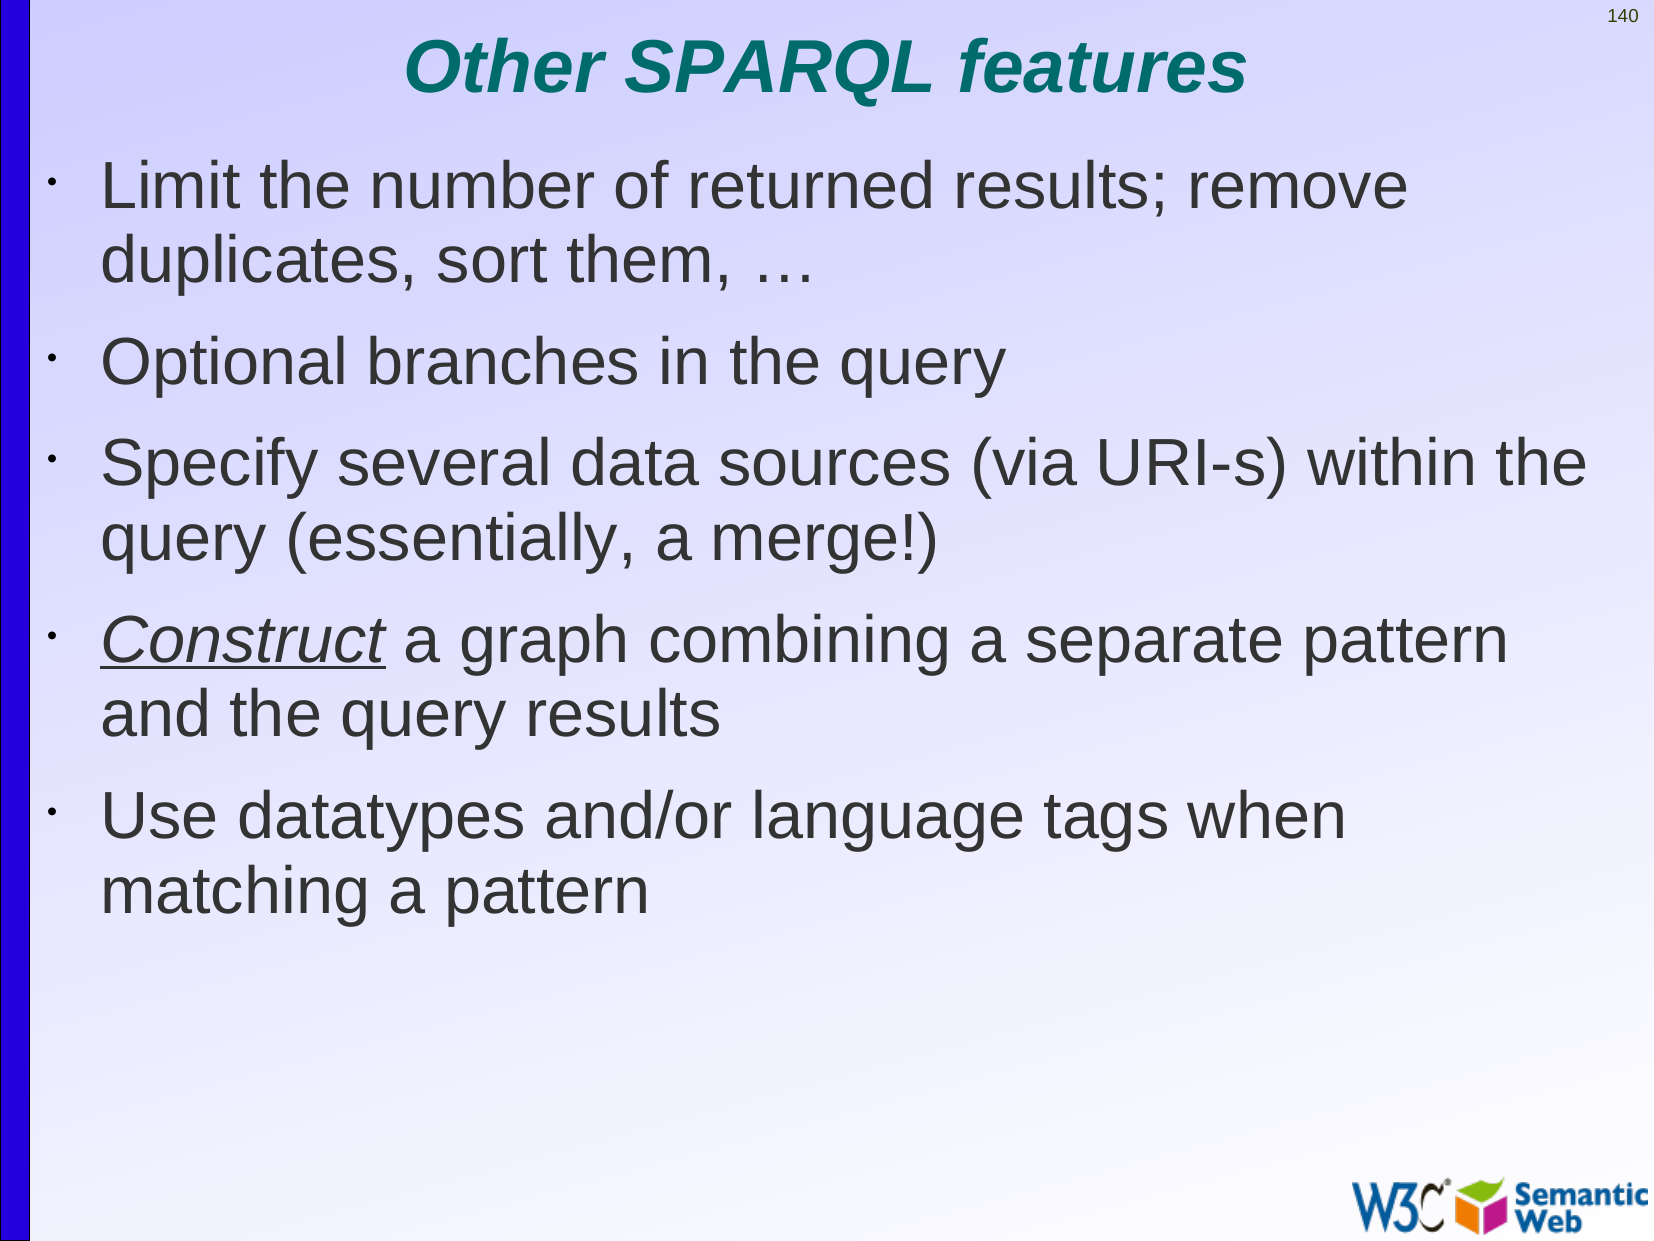

# Other SPARQL features
Limit the number of returned results; remove duplicates, sort them, …
Optional branches in the query
Specify several data sources (via URI-s) within the query (essentially, a merge!)
Construct a graph combining a separate pattern and the query results
Use datatypes and/or language tags when matching a pattern